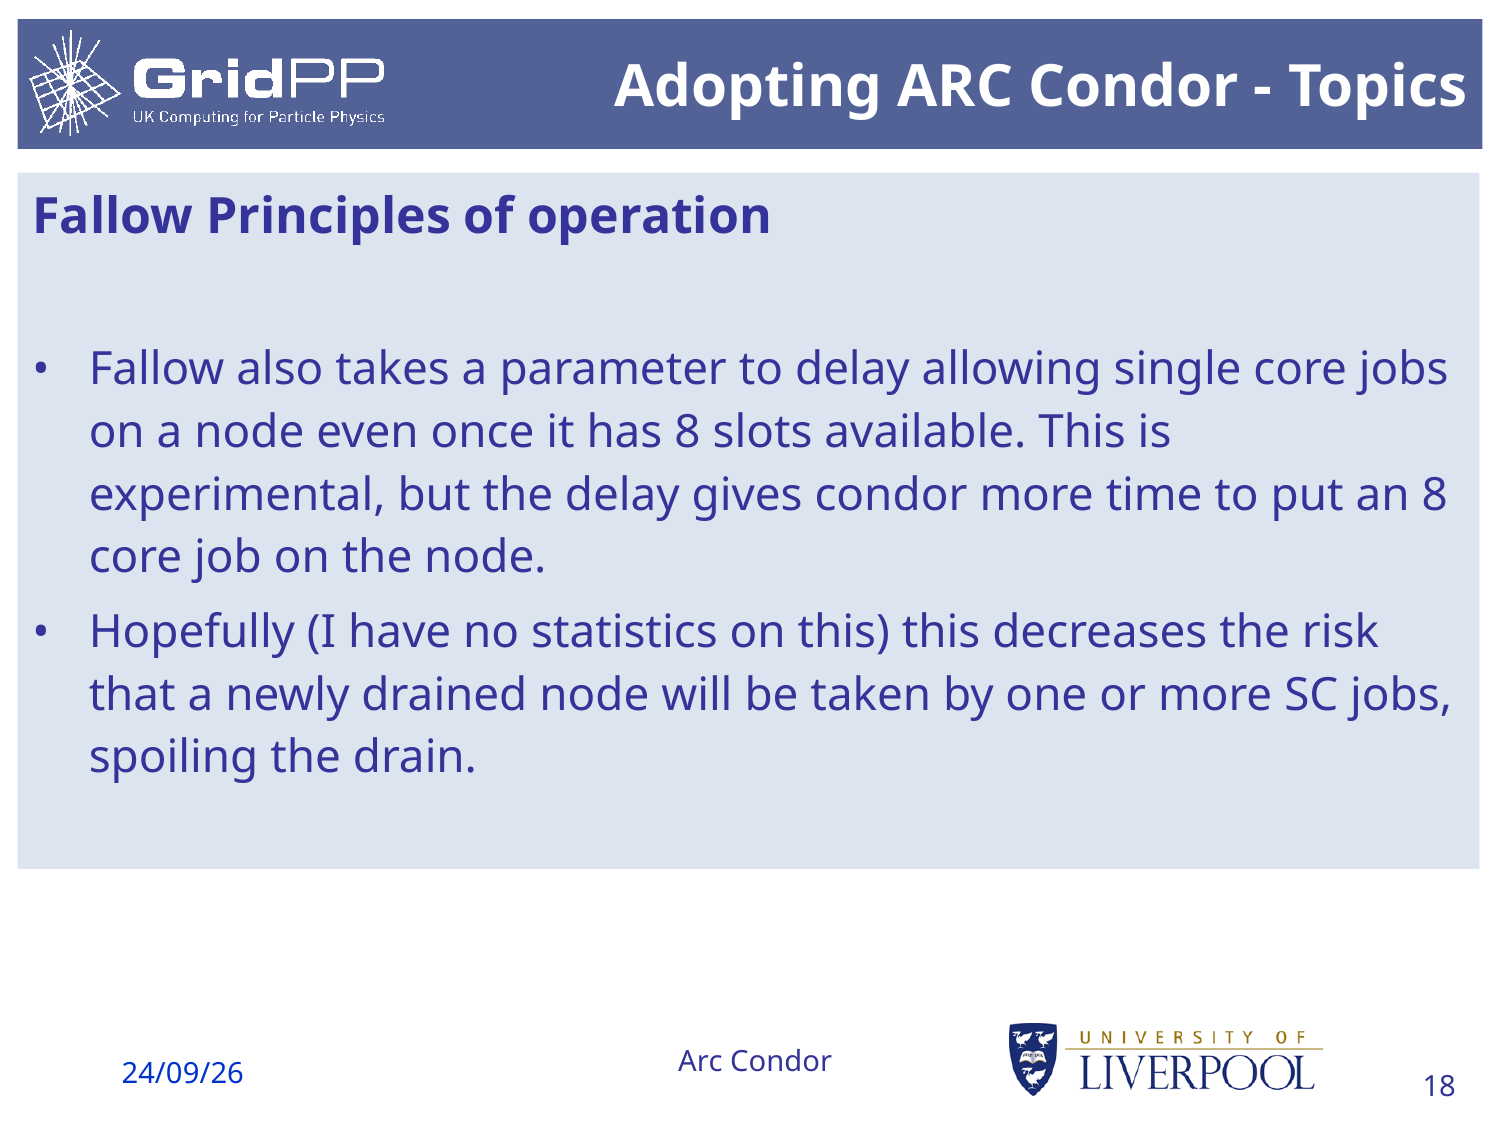

# Adopting ARC Condor - Topics
Fallow Principles of operation
Fallow also takes a parameter to delay allowing single core jobs on a node even once it has 8 slots available. This is experimental, but the delay gives condor more time to put an 8 core job on the node.
Hopefully (I have no statistics on this) this decreases the risk that a newly drained node will be taken by one or more SC jobs, spoiling the drain.
Arc Condor